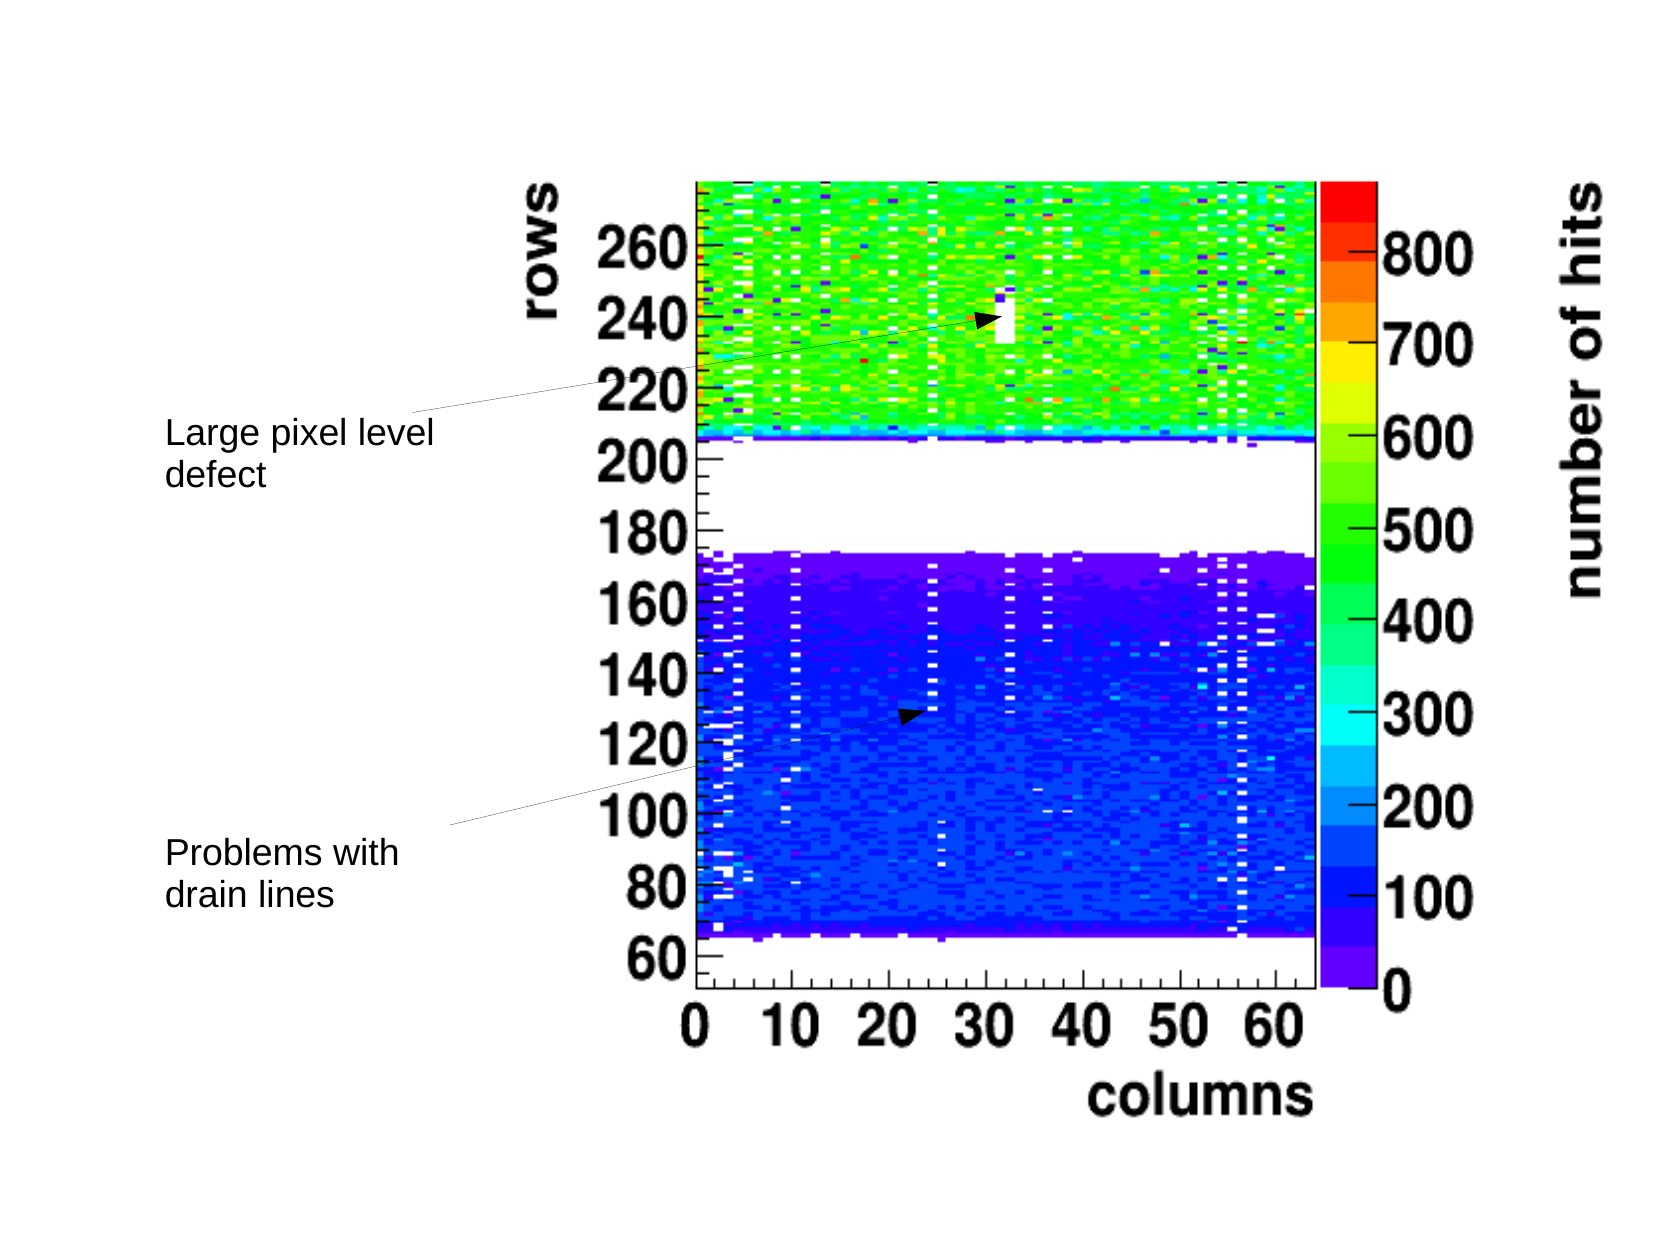

Large pixel level
defect
Problems with
drain lines